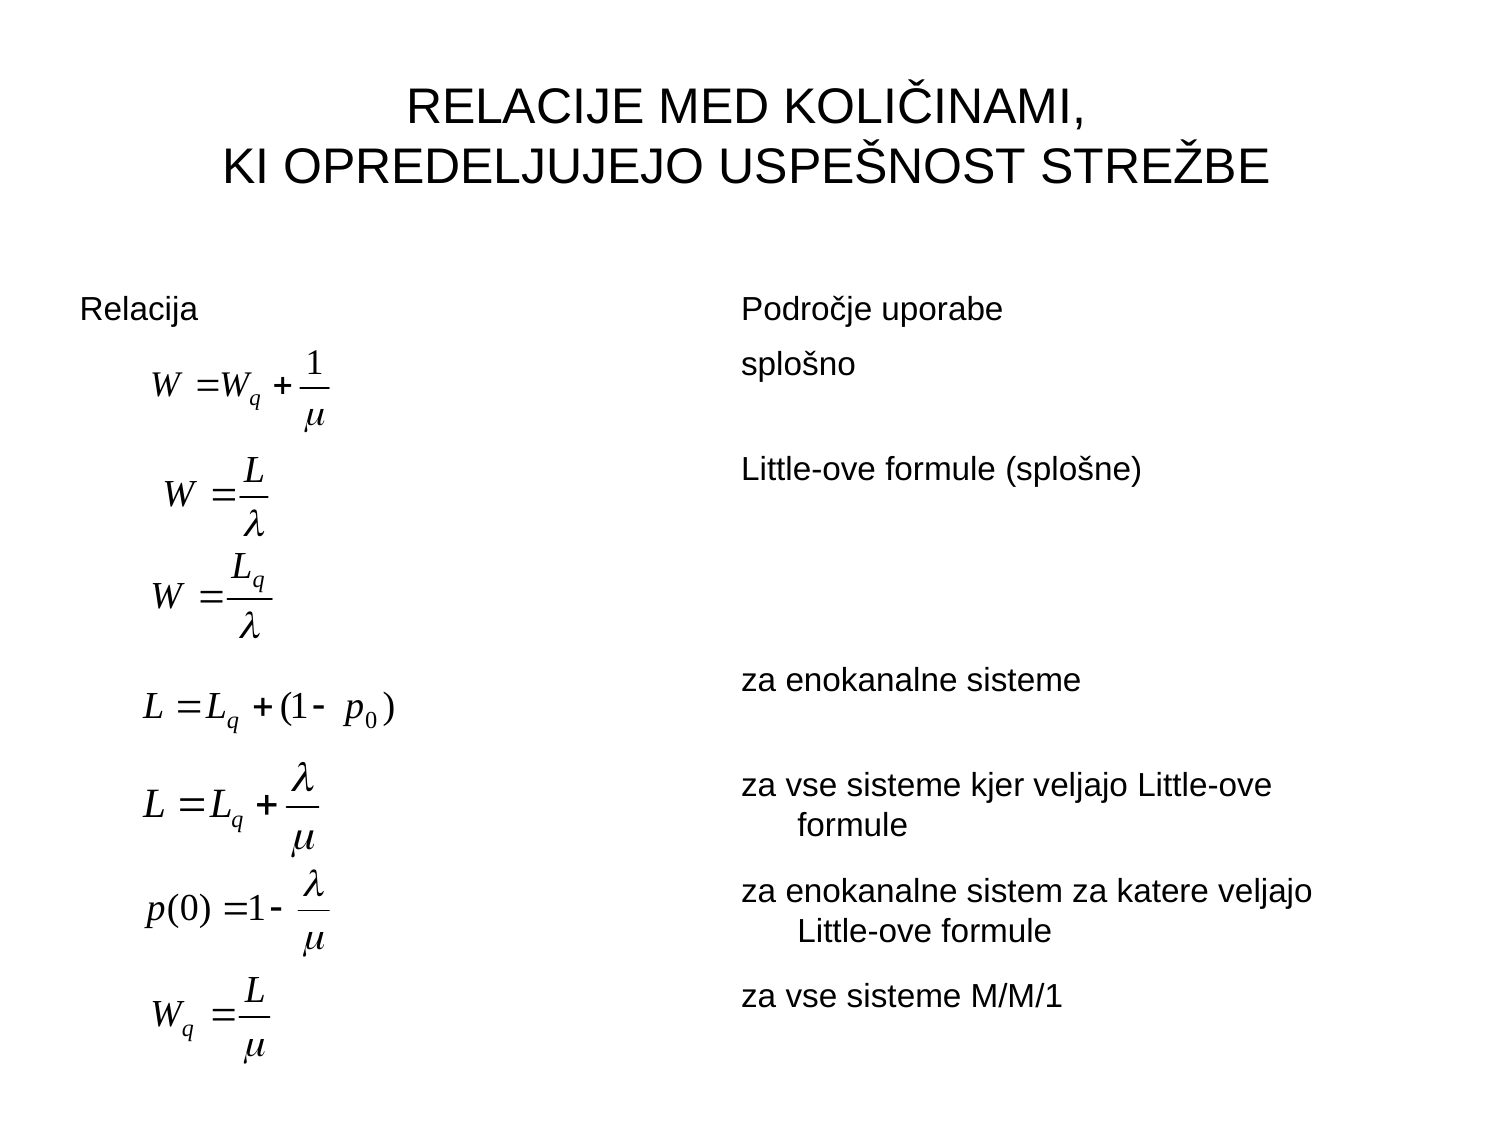

RELACIJE MED KOLIČINAMI,
KI OPREDELJUJEJO USPEŠNOST STREŽBE
| Relacija | Področje uporabe |
| --- | --- |
| | splošno |
| | Little-ove formule (splošne) |
| | |
| | za enokanalne sisteme |
| | za vse sisteme kjer veljajo Little-ove formule |
| | za enokanalne sistem za katere veljajo Little-ove formule |
| | za vse sisteme M/M/1 |